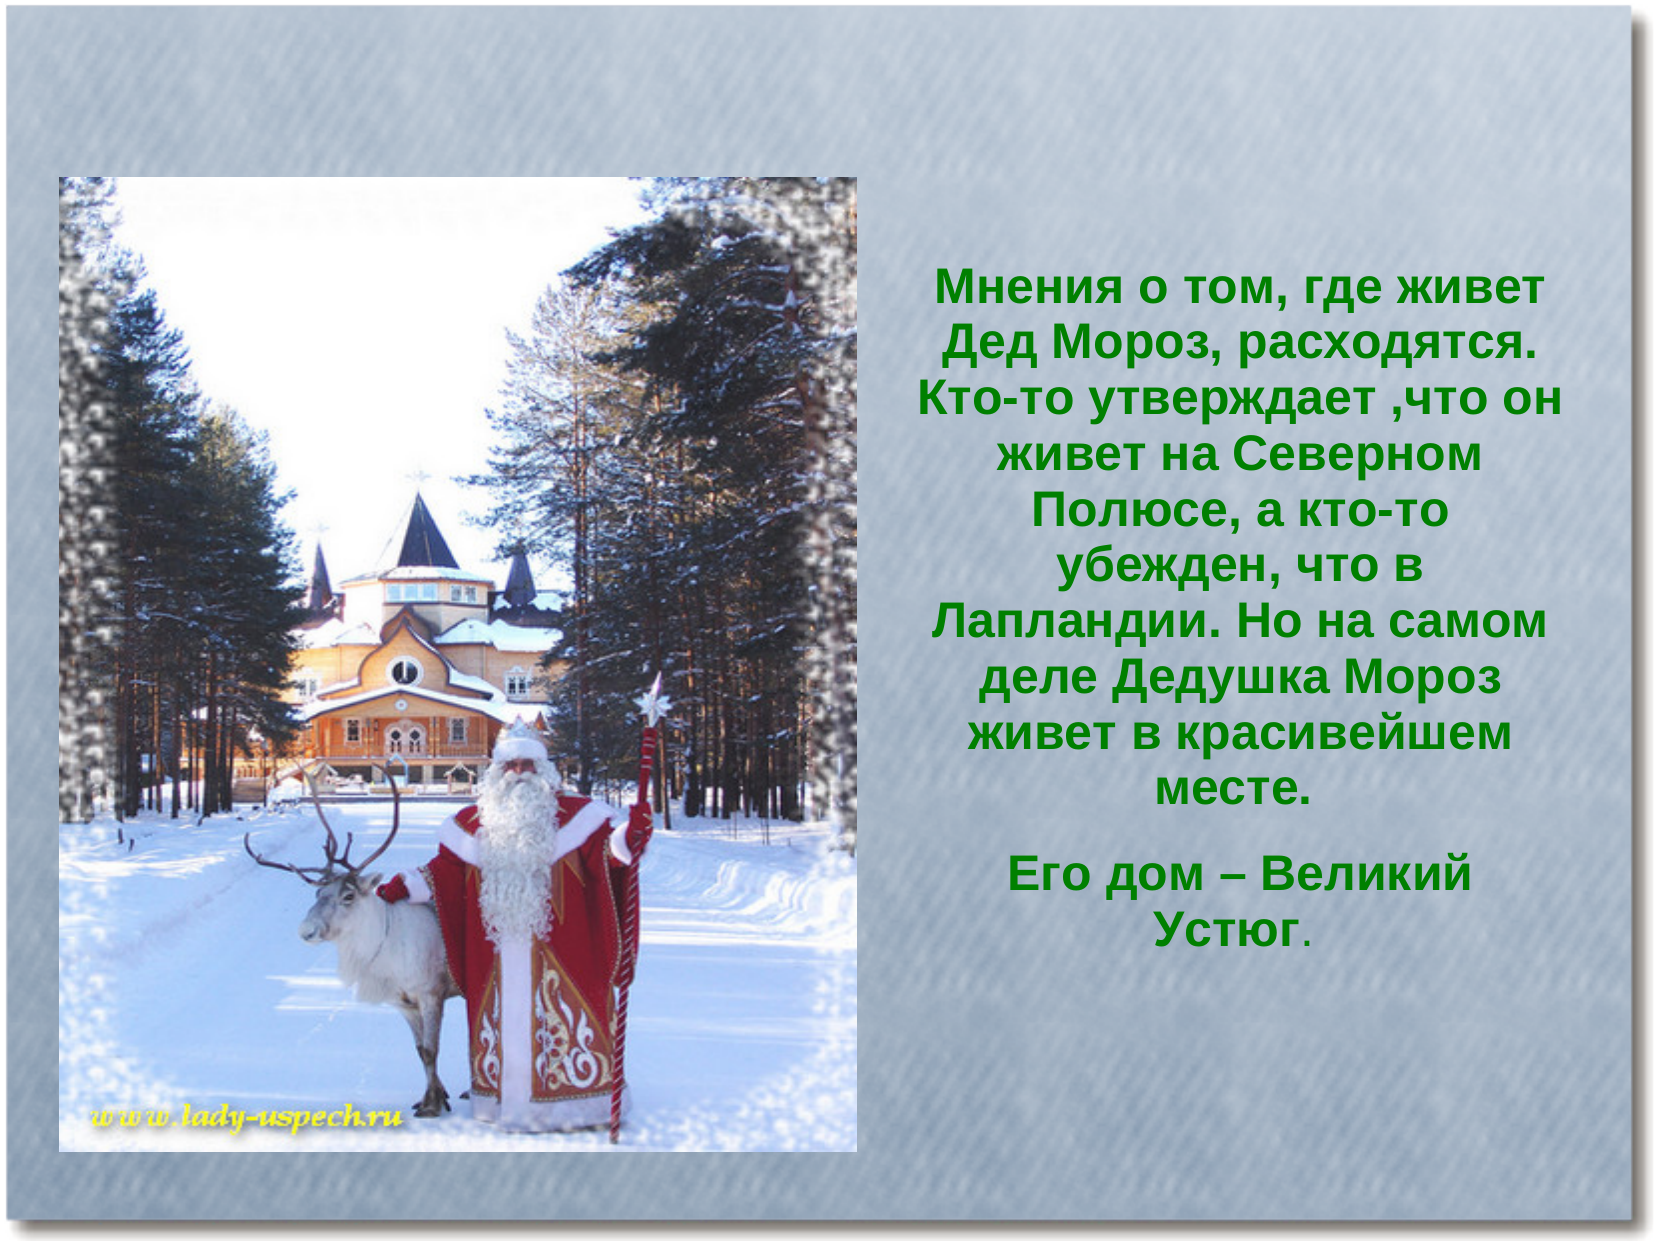

# Мнения о том, где живет Дед Мороз, расходятся. Кто-то утверждает ,что он живет на Северном Полюсе, а кто-то убежден, что в Лапландии. Но на самом деле Дедушка Мороз живет в красивейшем месте.
Его дом – Великий Устюг.